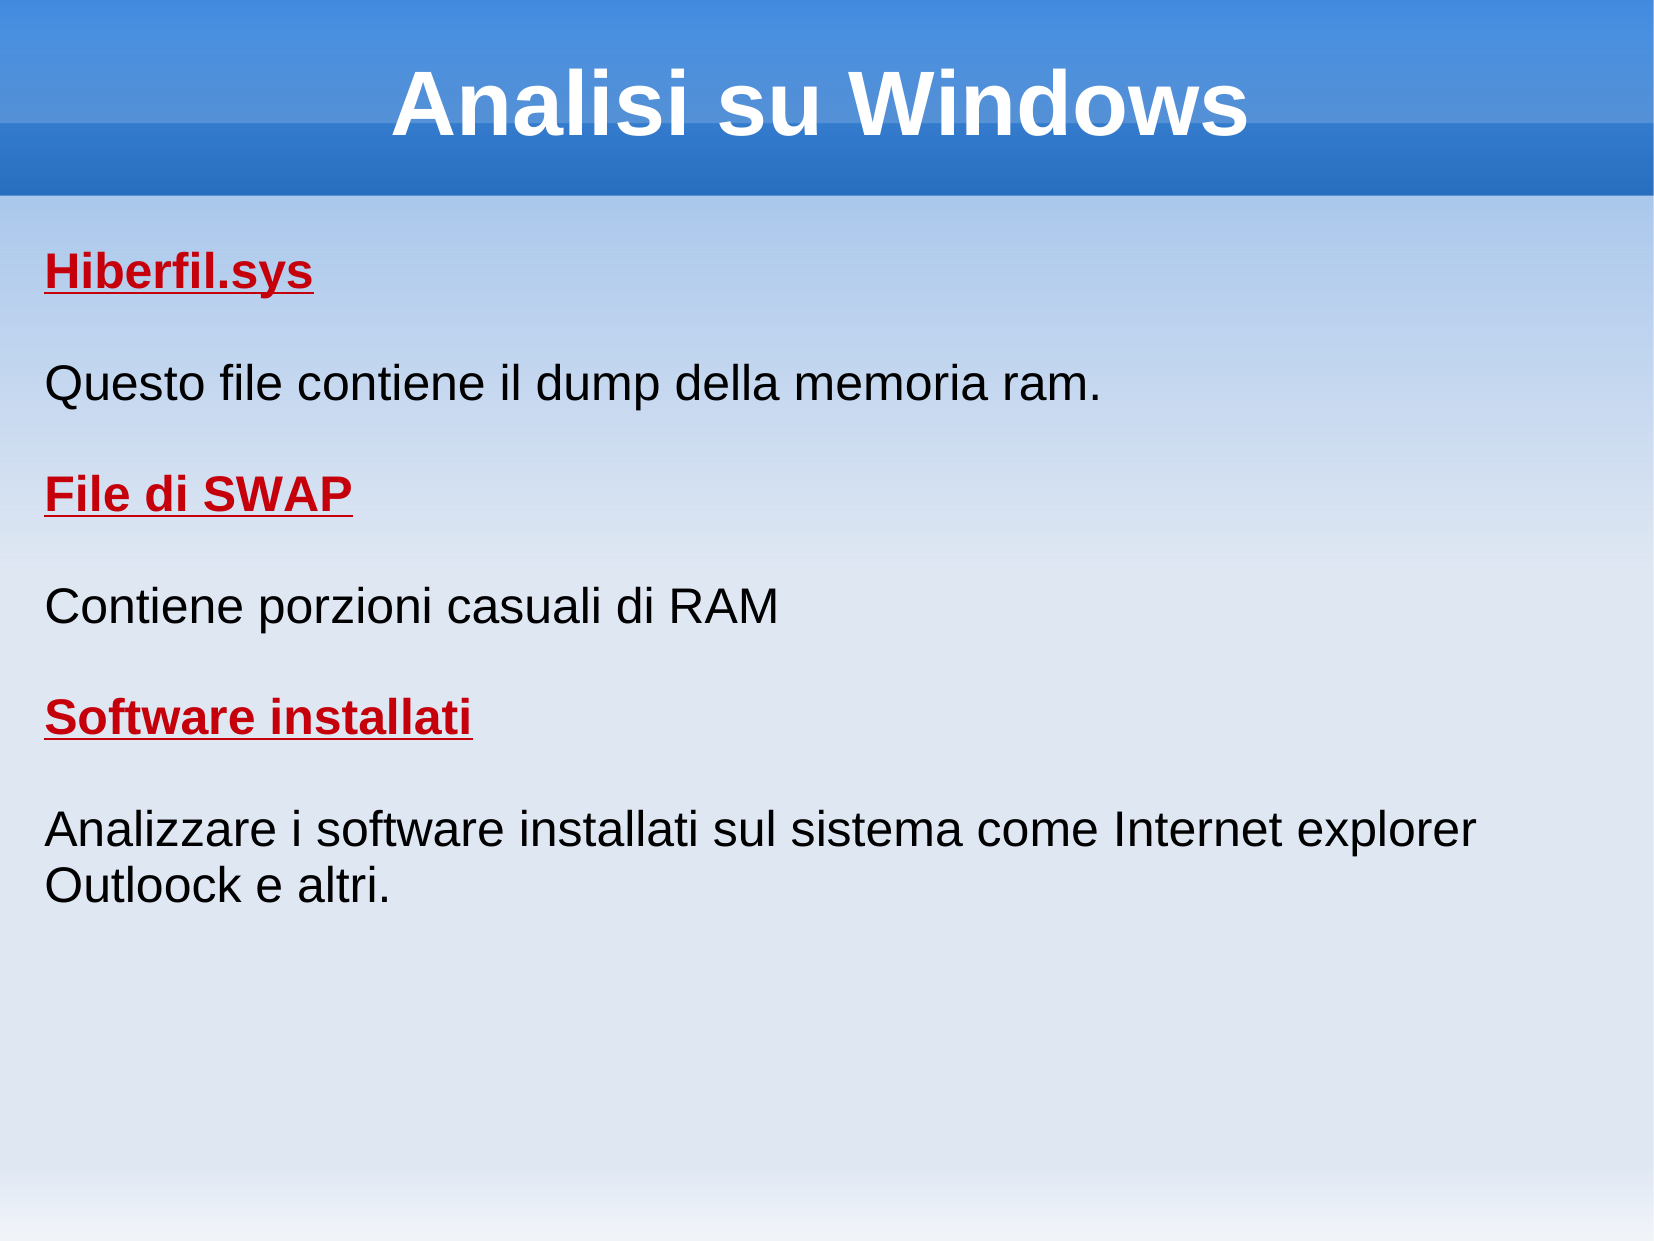

# Analisi su Windows
Hiberfil.sys
Questo file contiene il dump della memoria ram.
File di SWAP
Contiene porzioni casuali di RAM
Software installati
Analizzare i software installati sul sistema come Internet explorer Outloock e altri.